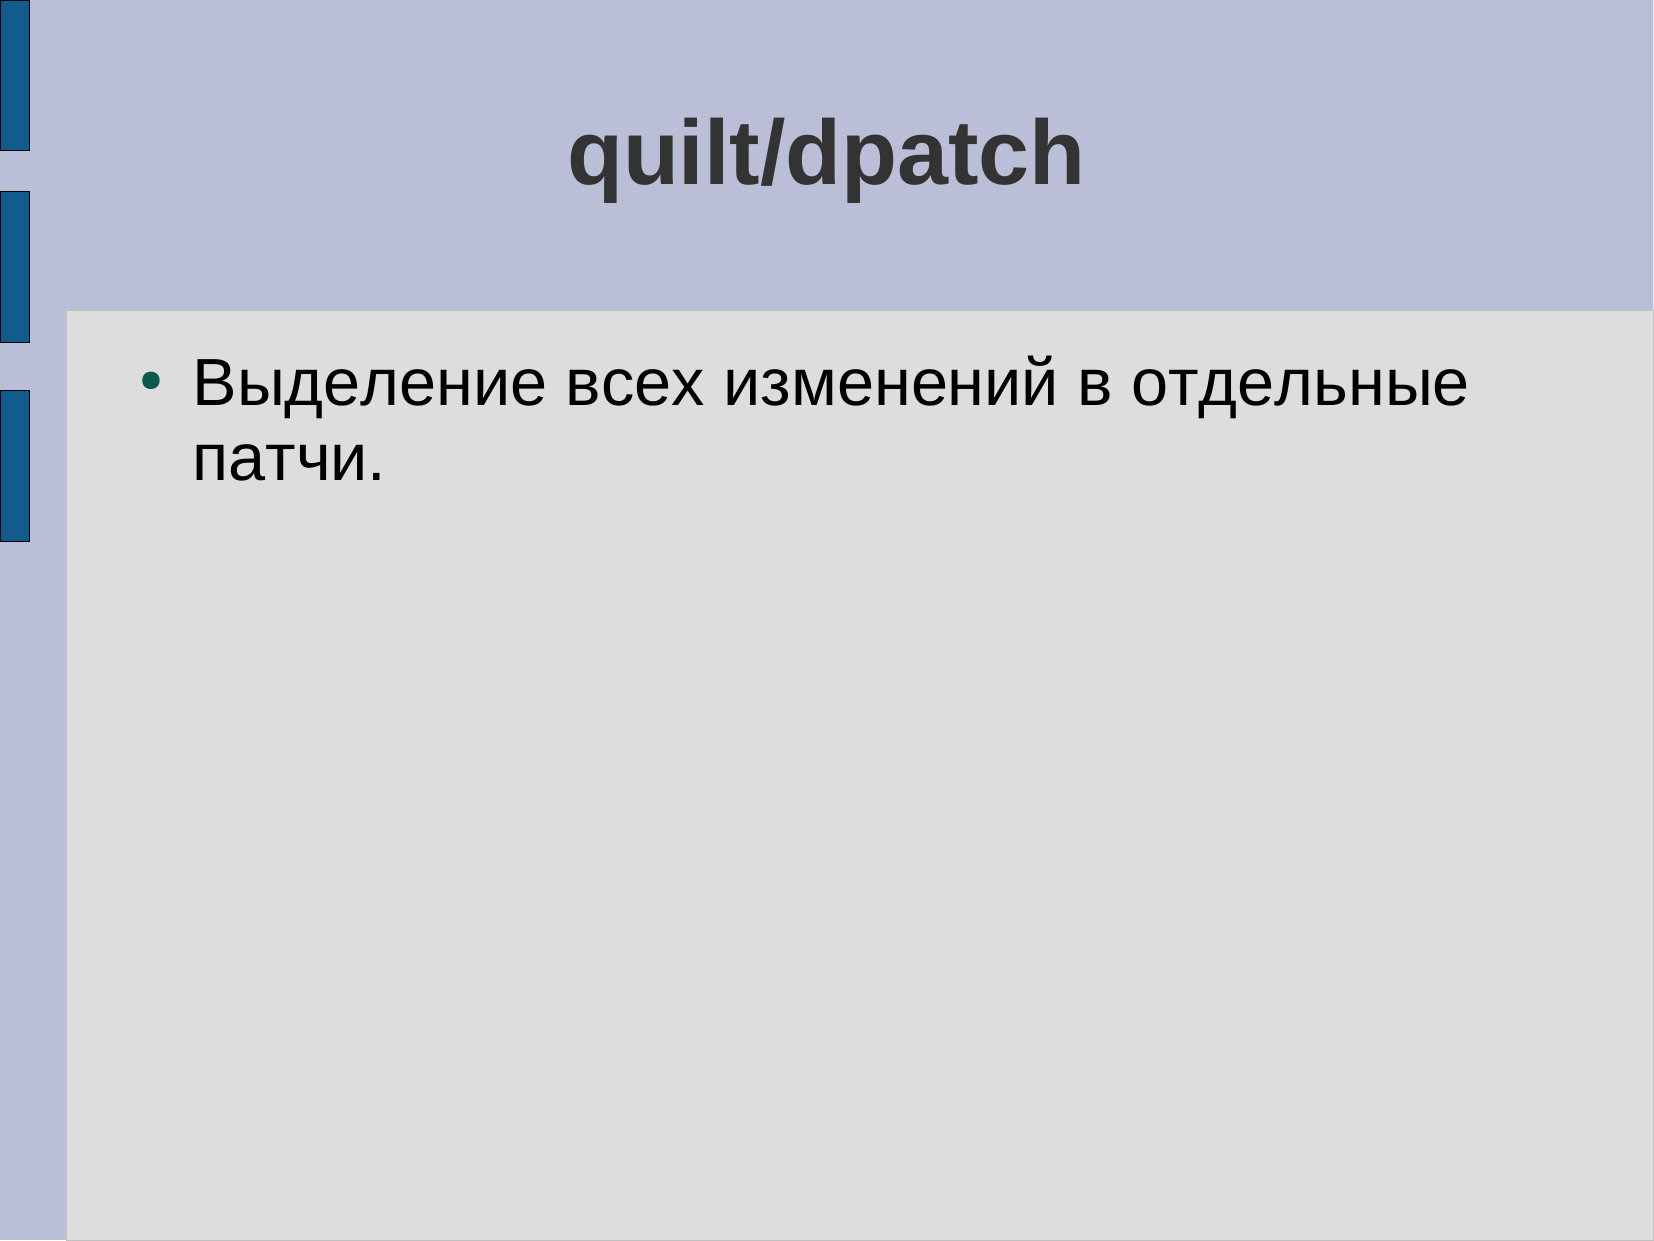

# quilt/dpatch
Выделение всех изменений в отдельные патчи.